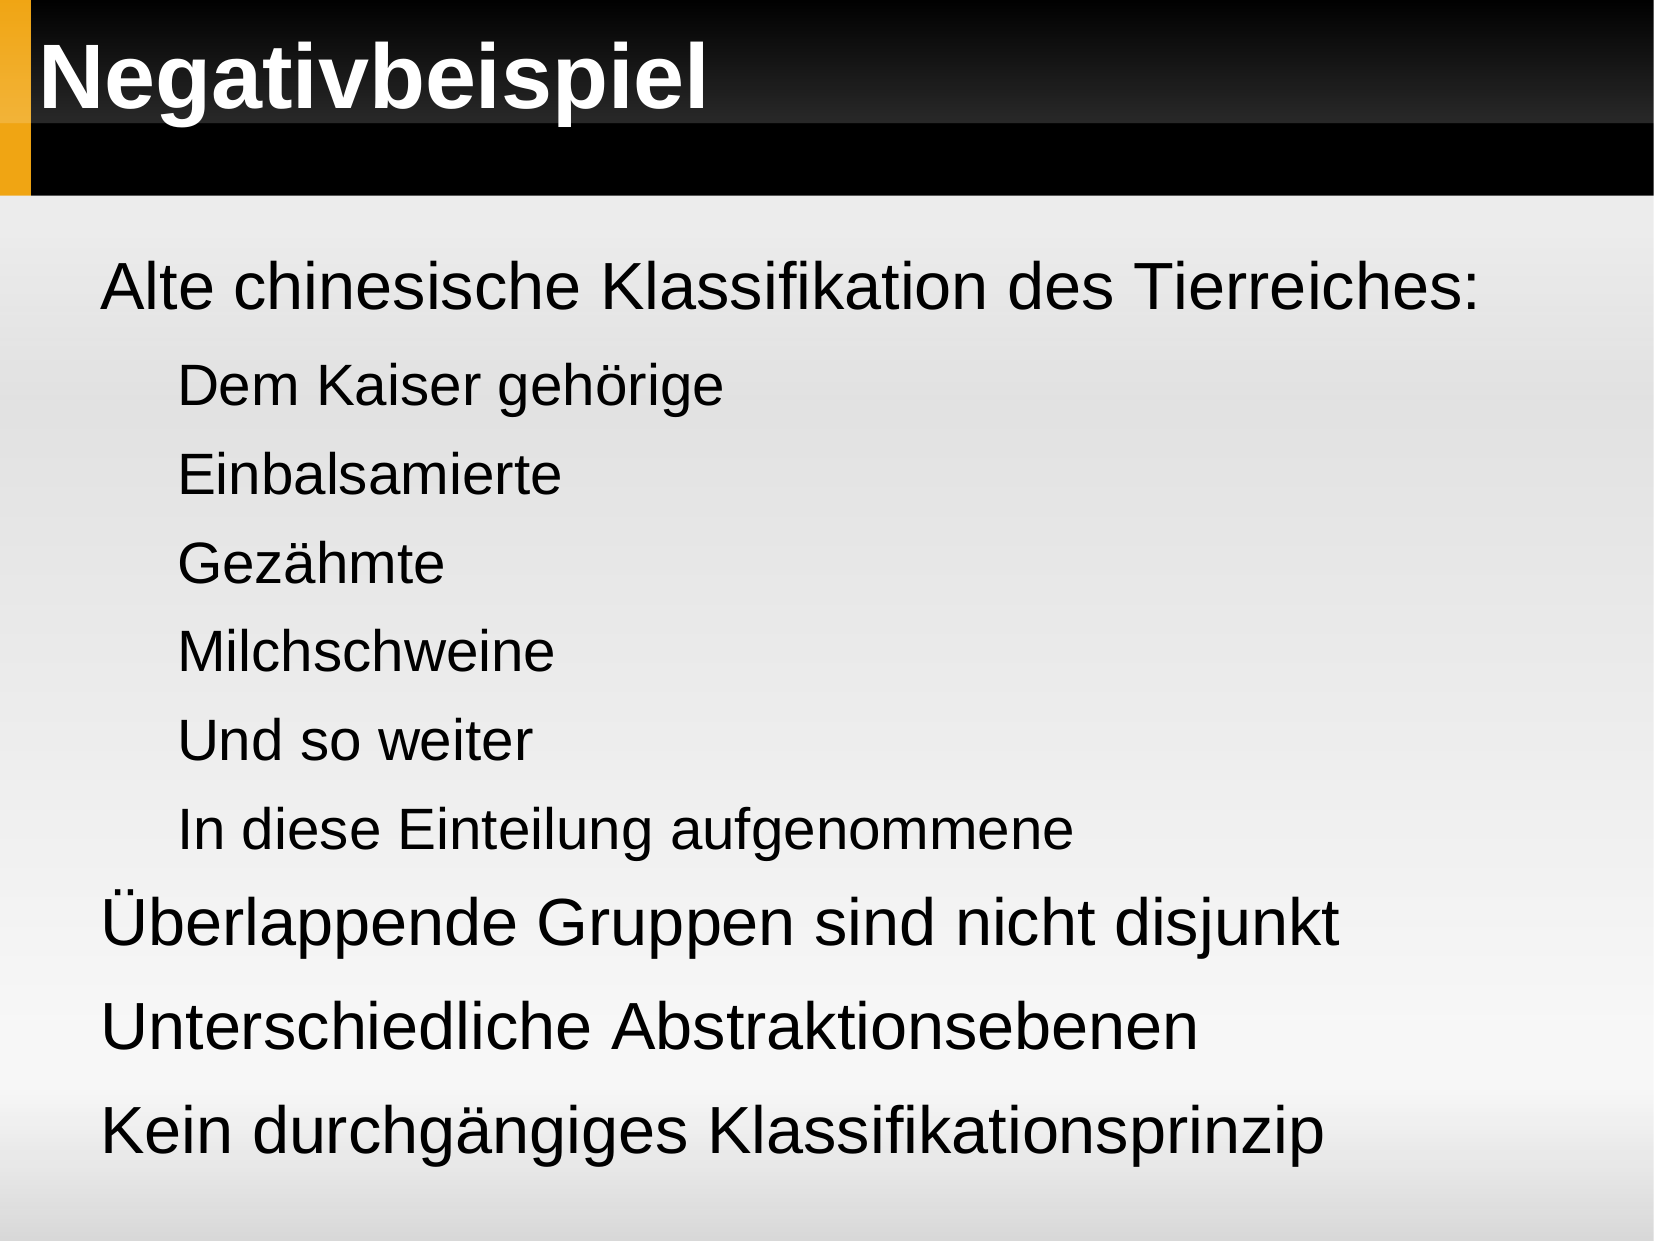

# Negativbeispiel
Alte chinesische Klassifikation des Tierreiches:
Dem Kaiser gehörige
Einbalsamierte
Gezähmte
Milchschweine
Und so weiter
In diese Einteilung aufgenommene
Überlappende Gruppen sind nicht disjunkt
Unterschiedliche Abstraktionsebenen
Kein durchgängiges Klassifikationsprinzip